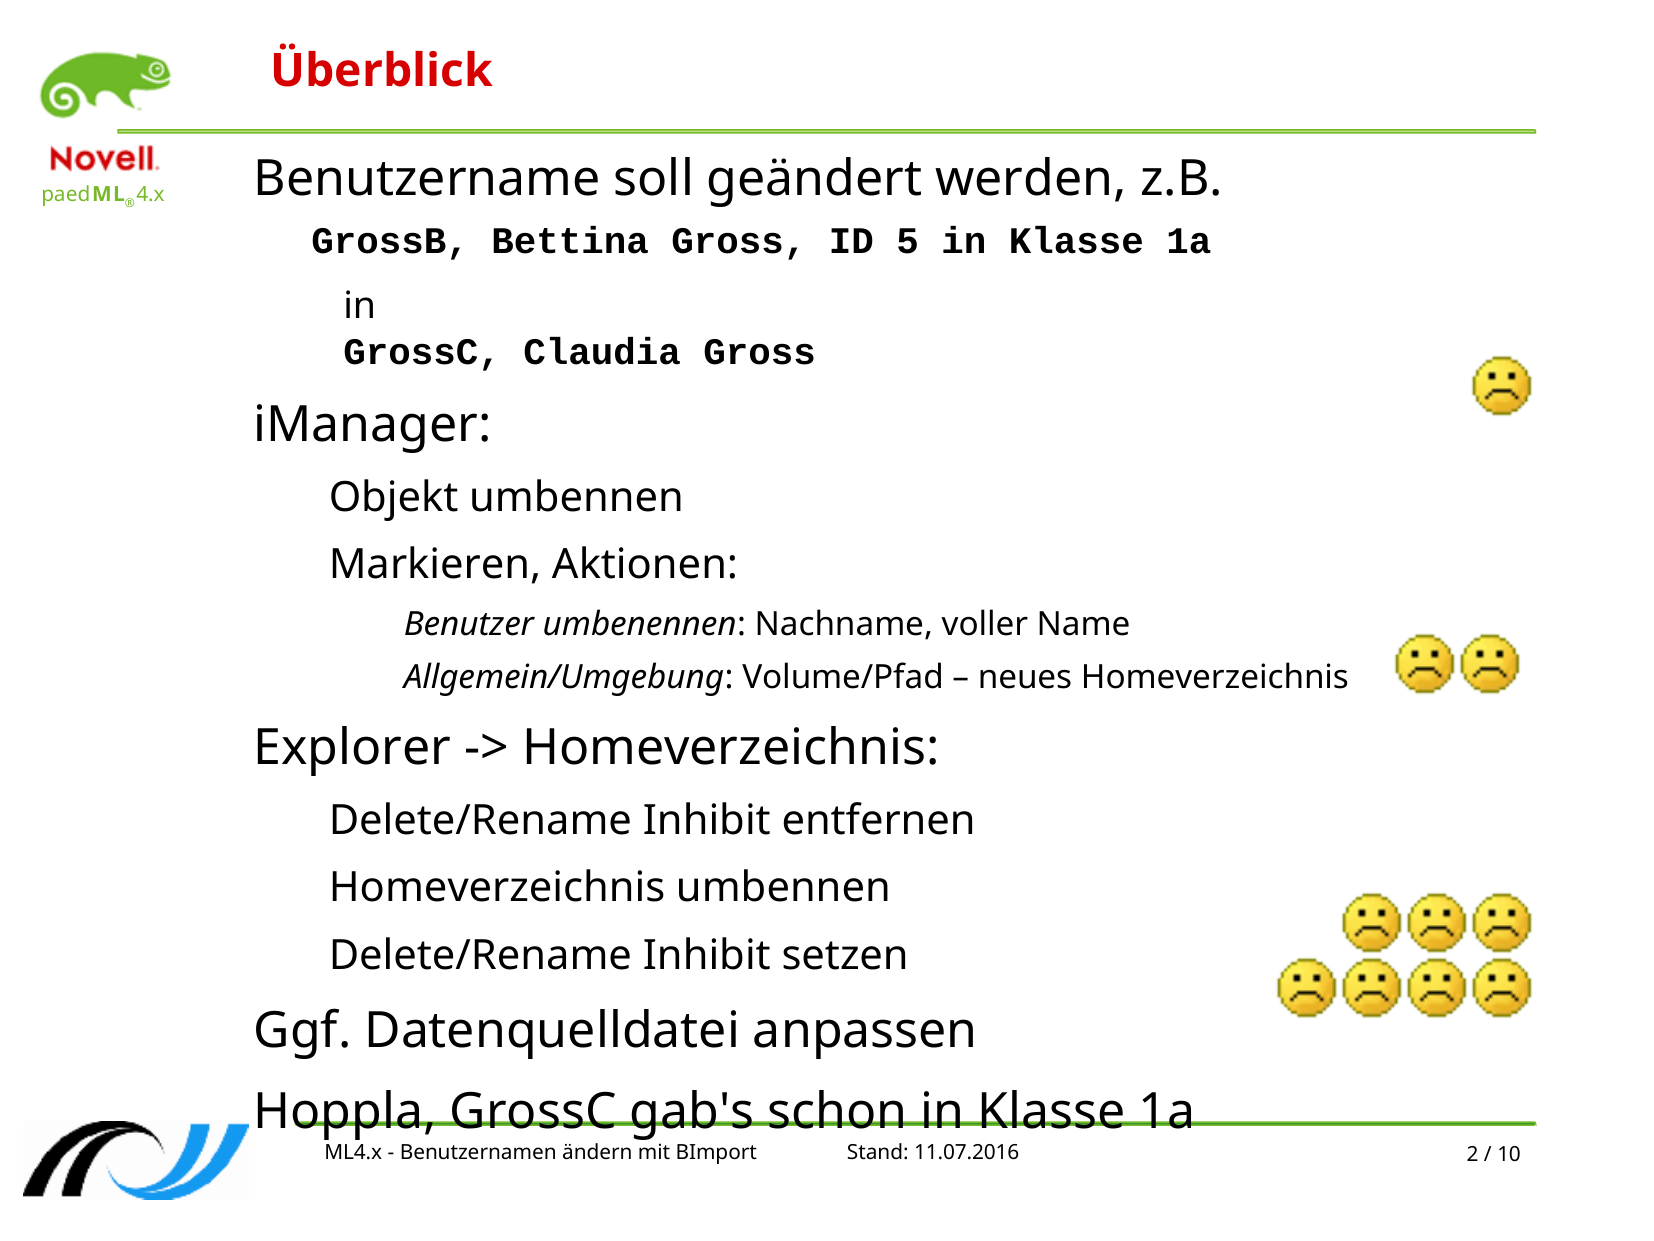

# Überblick
Benutzername soll geändert werden, z.B.
GrossB, Bettina Gross, ID 5 in Klasse 1a
in
GrossC, Claudia Gross
iManager:
Objekt umbennen
Markieren, Aktionen:
Benutzer umbenennen: Nachname, voller Name
Allgemein/Umgebung: Volume/Pfad – neues Homeverzeichnis
Explorer -> Homeverzeichnis:
Delete/Rename Inhibit entfernen
Homeverzeichnis umbennen
Delete/Rename Inhibit setzen
Ggf. Datenquelldatei anpassen
Hoppla, GrossC gab's schon in Klasse 1a
ML4.x - Benutzernamen ändern mit BImport
11.07.2016
2